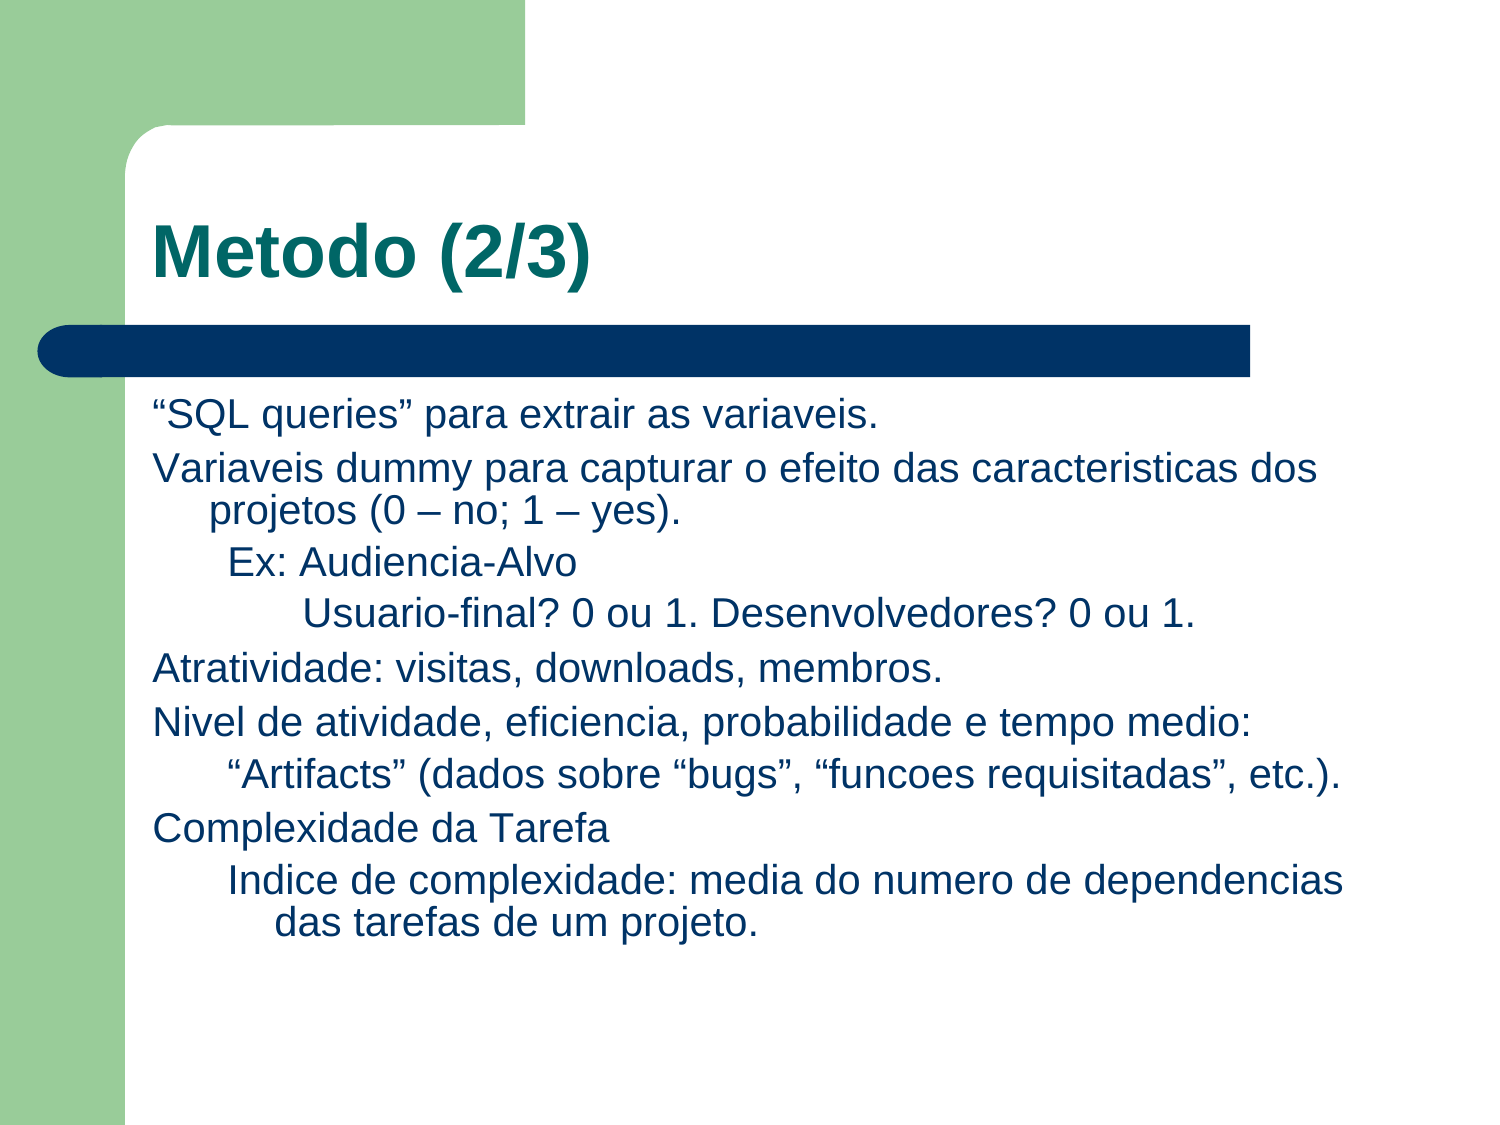

# Metodo (2/3)
“SQL queries” para extrair as variaveis.
Variaveis dummy para capturar o efeito das caracteristicas dos projetos (0 – no; 1 – yes).
Ex: Audiencia-Alvo
Usuario-final? 0 ou 1. Desenvolvedores? 0 ou 1.
Atratividade: visitas, downloads, membros.
Nivel de atividade, eficiencia, probabilidade e tempo medio:
“Artifacts” (dados sobre “bugs”, “funcoes requisitadas”, etc.).
Complexidade da Tarefa
Indice de complexidade: media do numero de dependencias das tarefas de um projeto.